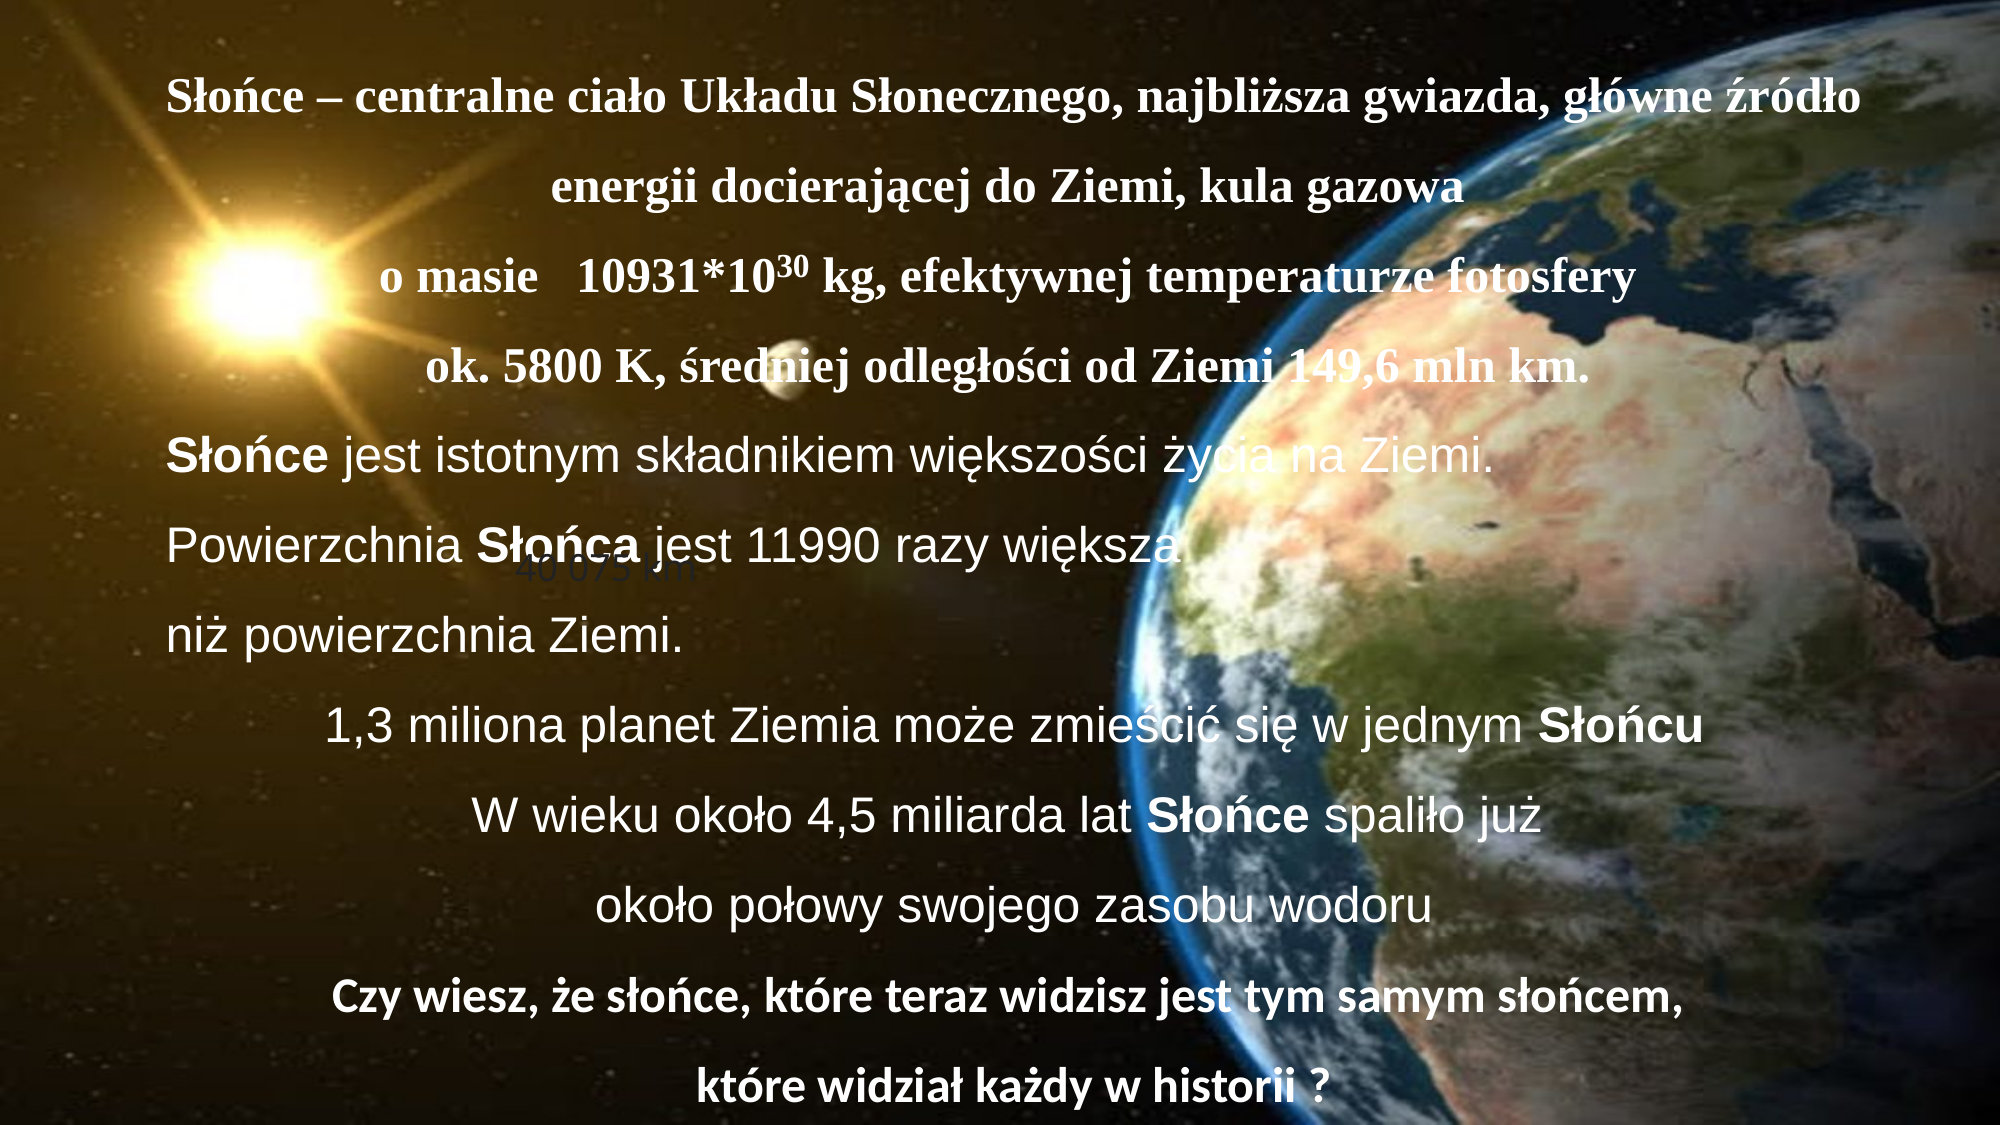

Słońce – centralne ciało Układu Słonecznego, najbliższa gwiazda, główne źródło energii docierającej do Ziemi, kula gazowa
o masie 10931*1030 kg, efektywnej temperaturze fotosfery
ok. 5800 K, średniej odległości od Ziemi 149,6 mln km.
Słońce jest istotnym składnikiem większości życia na Ziemi. Powierzchnia Słońca jest 11990 razy większa
niż powierzchnia Ziemi.
1,3 miliona planet Ziemia może zmieścić się w jednym Słońcu
W wieku około 4,5 miliarda lat Słońce spaliło już
około połowy swojego zasobu wodoru
Czy wiesz, że słońce, które teraz widzisz jest tym samym słońcem,
które widział każdy w historii ?
40 075 km